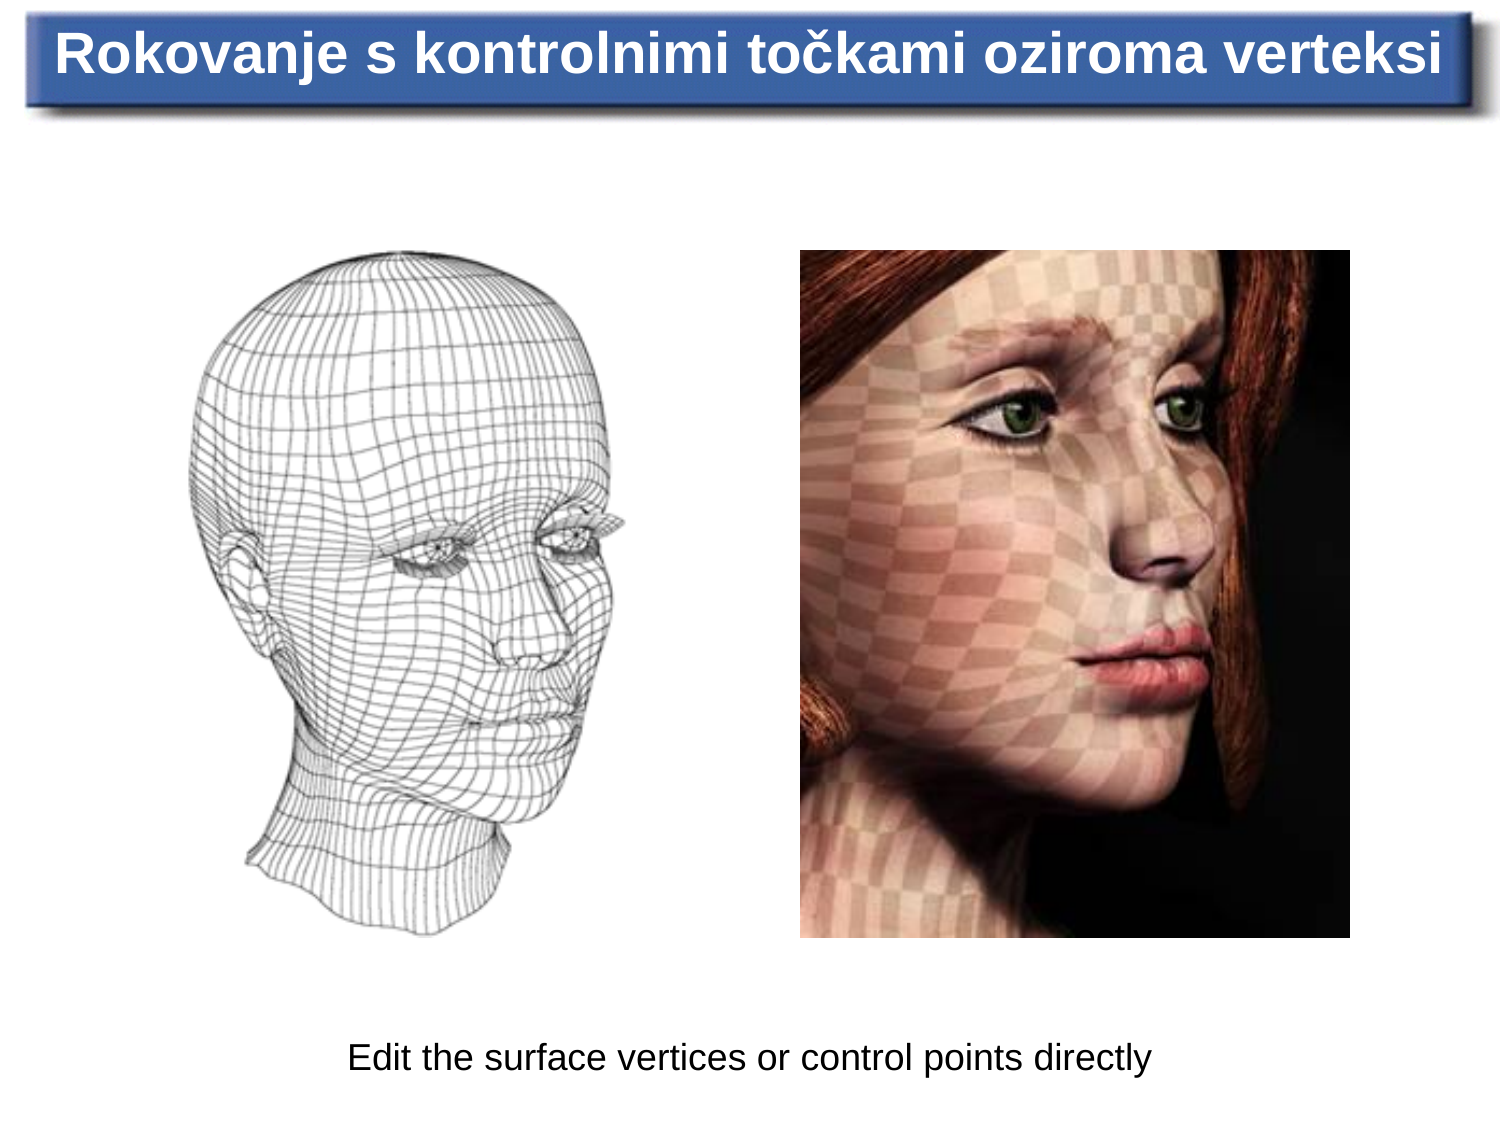

# Rokovanje s kontrolnimi točkami oziroma verteksi
Edit the surface vertices or control points directly